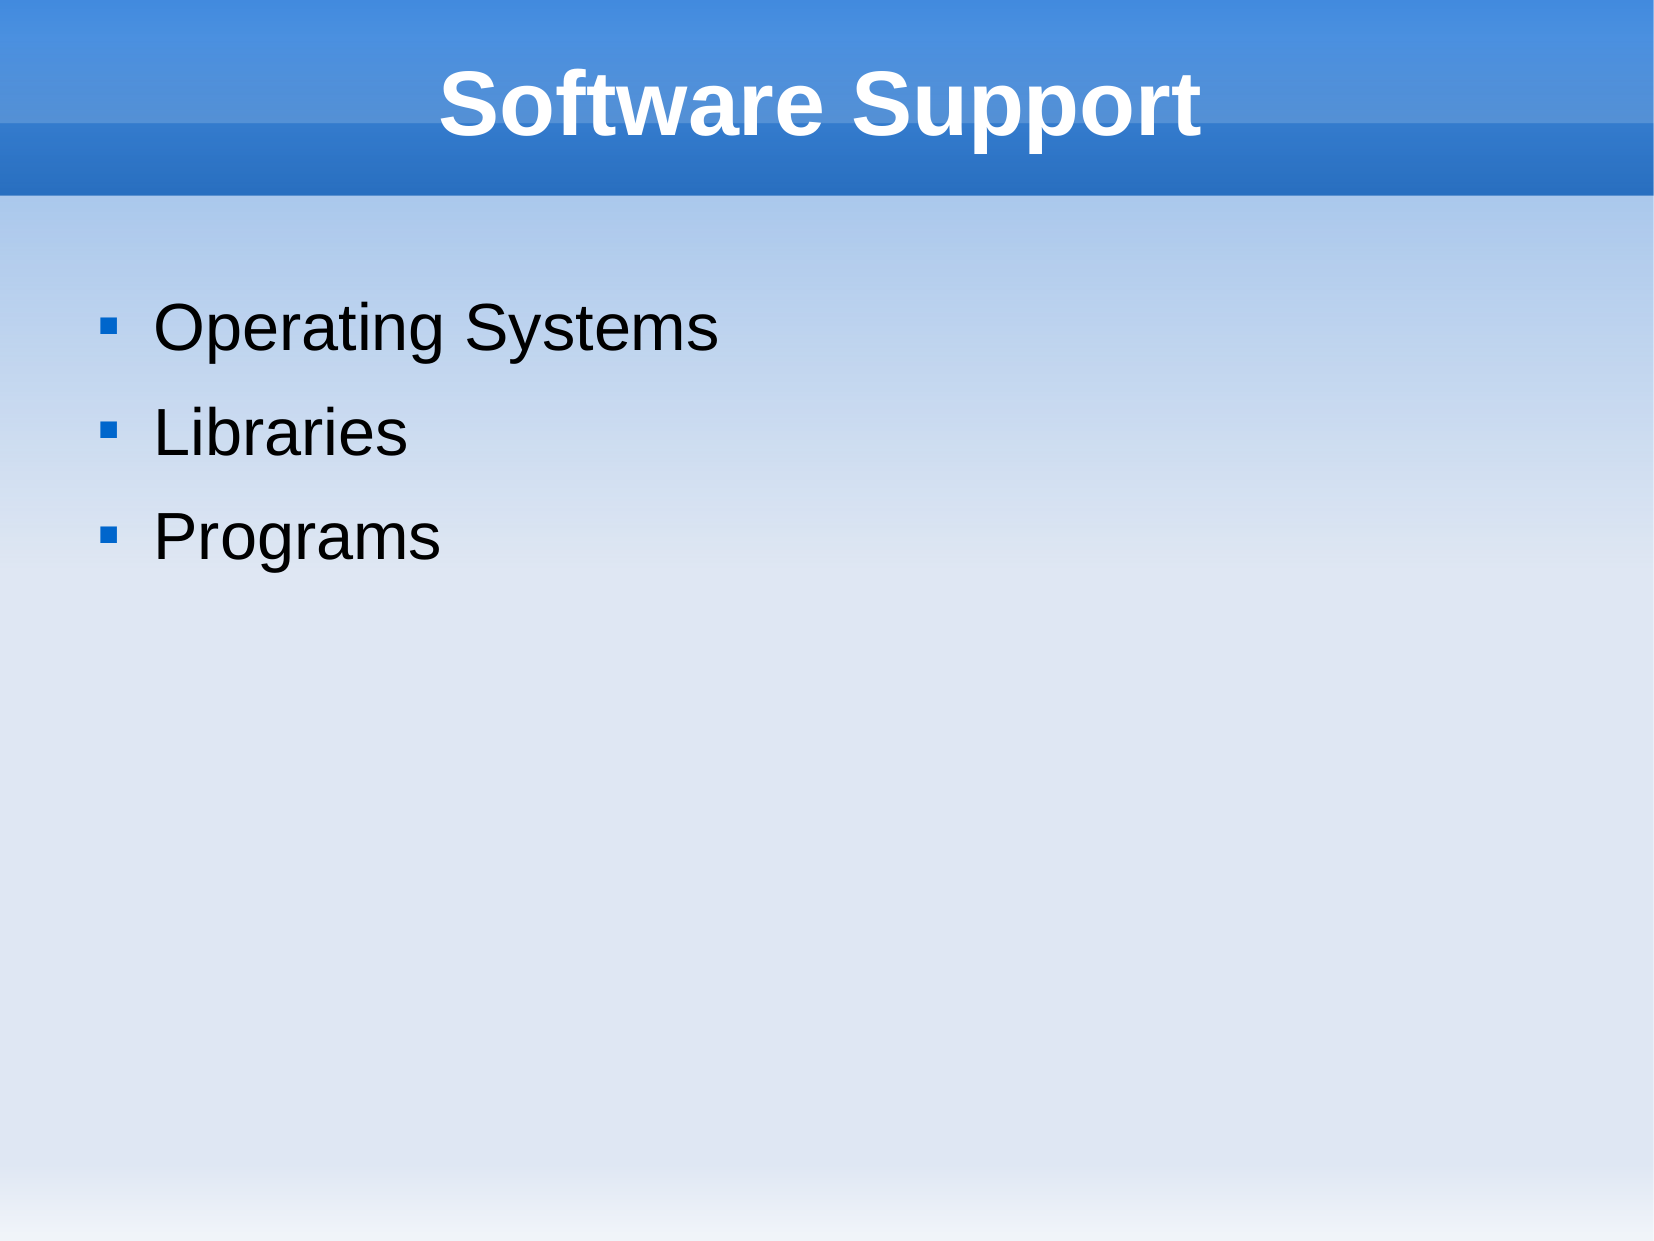

# Software Support
Operating Systems
Libraries
Programs